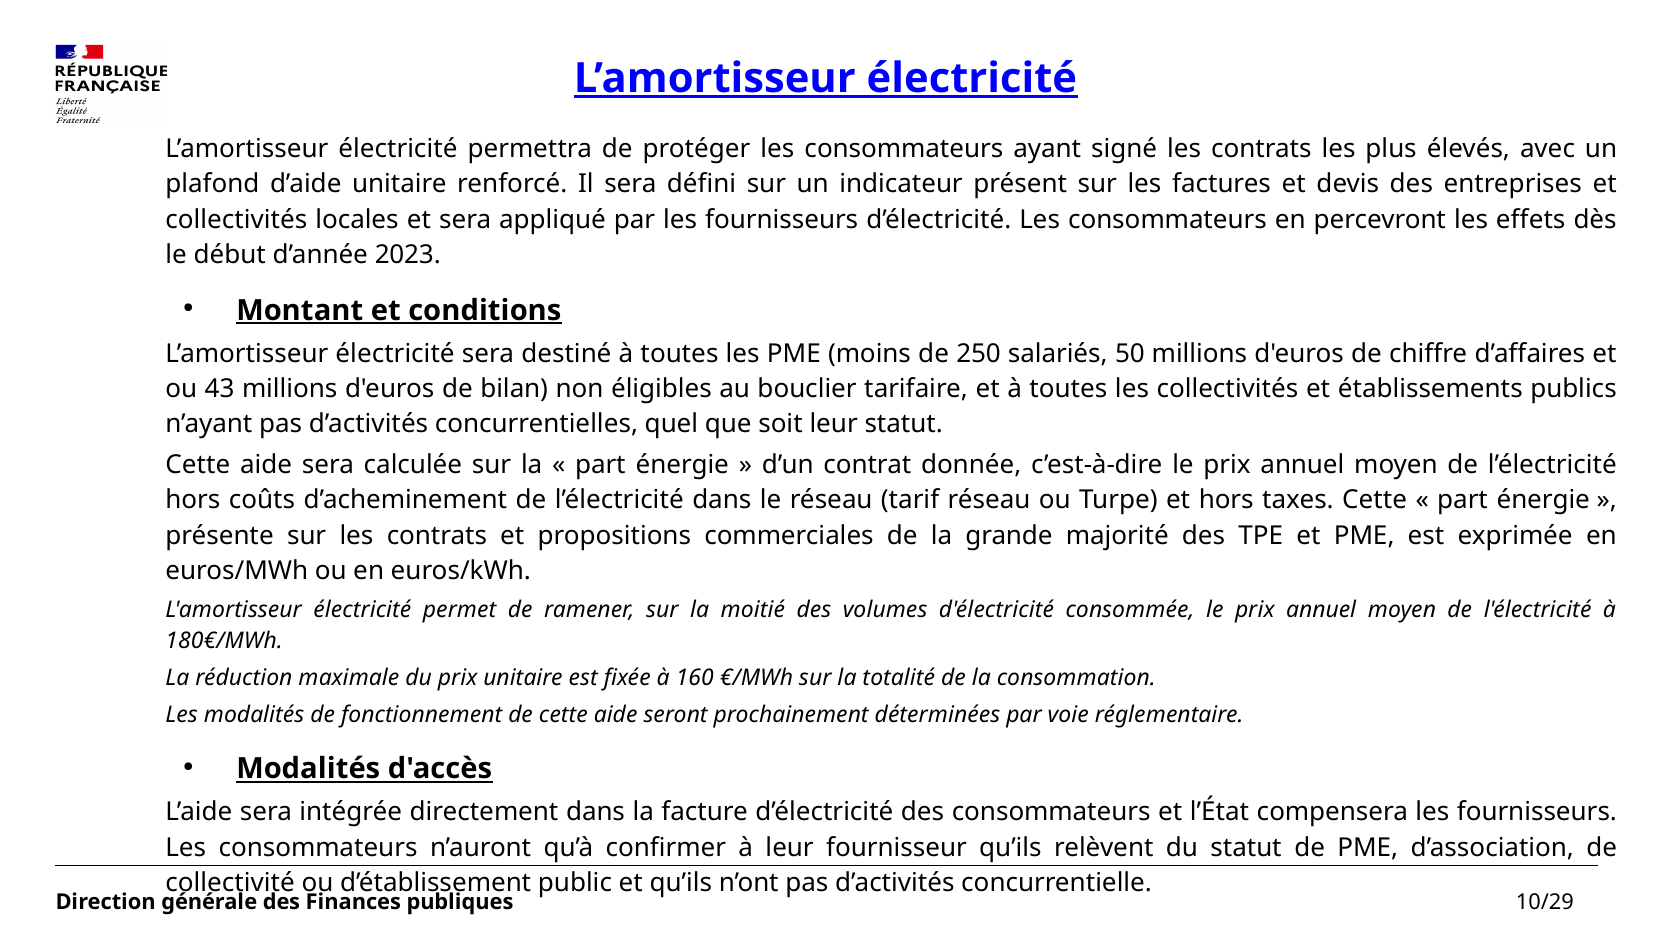

L’amortisseur électricité
# L’amortisseur électricité permettra de protéger les consommateurs ayant signé les contrats les plus élevés, avec un plafond d’aide unitaire renforcé. Il sera défini sur un indicateur présent sur les factures et devis des entreprises et collectivités locales et sera appliqué par les fournisseurs d’électricité. Les consommateurs en percevront les effets dès le début d’année 2023.
Montant et conditions
L’amortisseur électricité sera destiné à toutes les PME (moins de 250 salariés, 50 millions d'euros de chiffre d’affaires et ou 43 millions d'euros de bilan) non éligibles au bouclier tarifaire, et à toutes les collectivités et établissements publics n’ayant pas d’activités concurrentielles, quel que soit leur statut.
Cette aide sera calculée sur la « part énergie » d’un contrat donnée, c’est-à-dire le prix annuel moyen de l’électricité hors coûts d’acheminement de l’électricité dans le réseau (tarif réseau ou Turpe) et hors taxes. Cette « part énergie », présente sur les contrats et propositions commerciales de la grande majorité des TPE et PME, est exprimée en euros/MWh ou en euros/kWh.
L'amortisseur électricité permet de ramener, sur la moitié des volumes d'électricité consommée, le prix annuel moyen de l'électricité à 180€/MWh.
La réduction maximale du prix unitaire est fixée à 160 €/MWh sur la totalité de la consommation.
Les modalités de fonctionnement de cette aide seront prochainement déterminées par voie réglementaire.
Modalités d'accès
L’aide sera intégrée directement dans la facture d’électricité des consommateurs et l’État compensera les fournisseurs. Les consommateurs n’auront qu’à confirmer à leur fournisseur qu’ils relèvent du statut de PME, d’association, de collectivité ou d’établissement public et qu’ils n’ont pas d’activités concurrentielle.